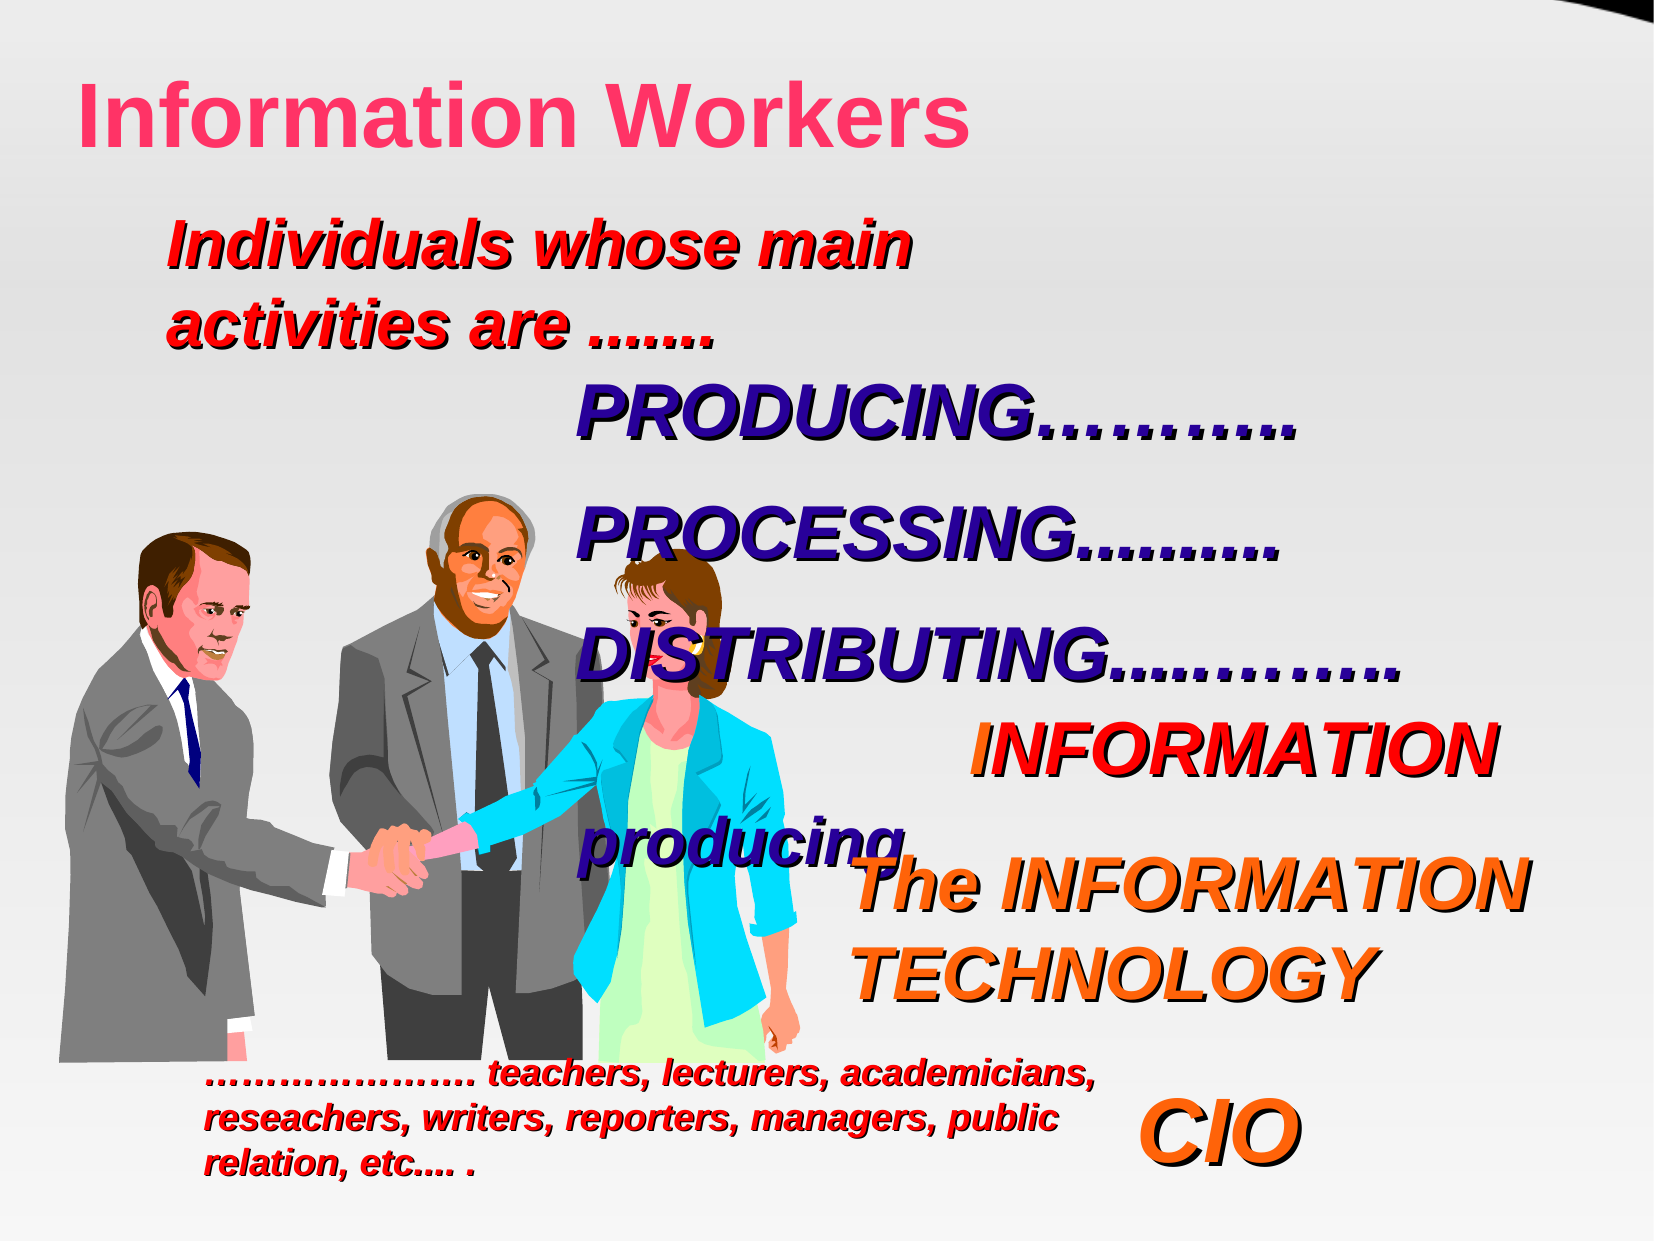

# Information Workers
Individuals whose main activities are .......
PRODUCING………..
PROCESSING..........
DISTRIBUTING.....……..
INFORMATION
producing
The INFORMATION
TECHNOLOGY
…………………. teachers, lecturers, academicians, reseachers, writers, reporters, managers, public relation, etc.... .
CIO